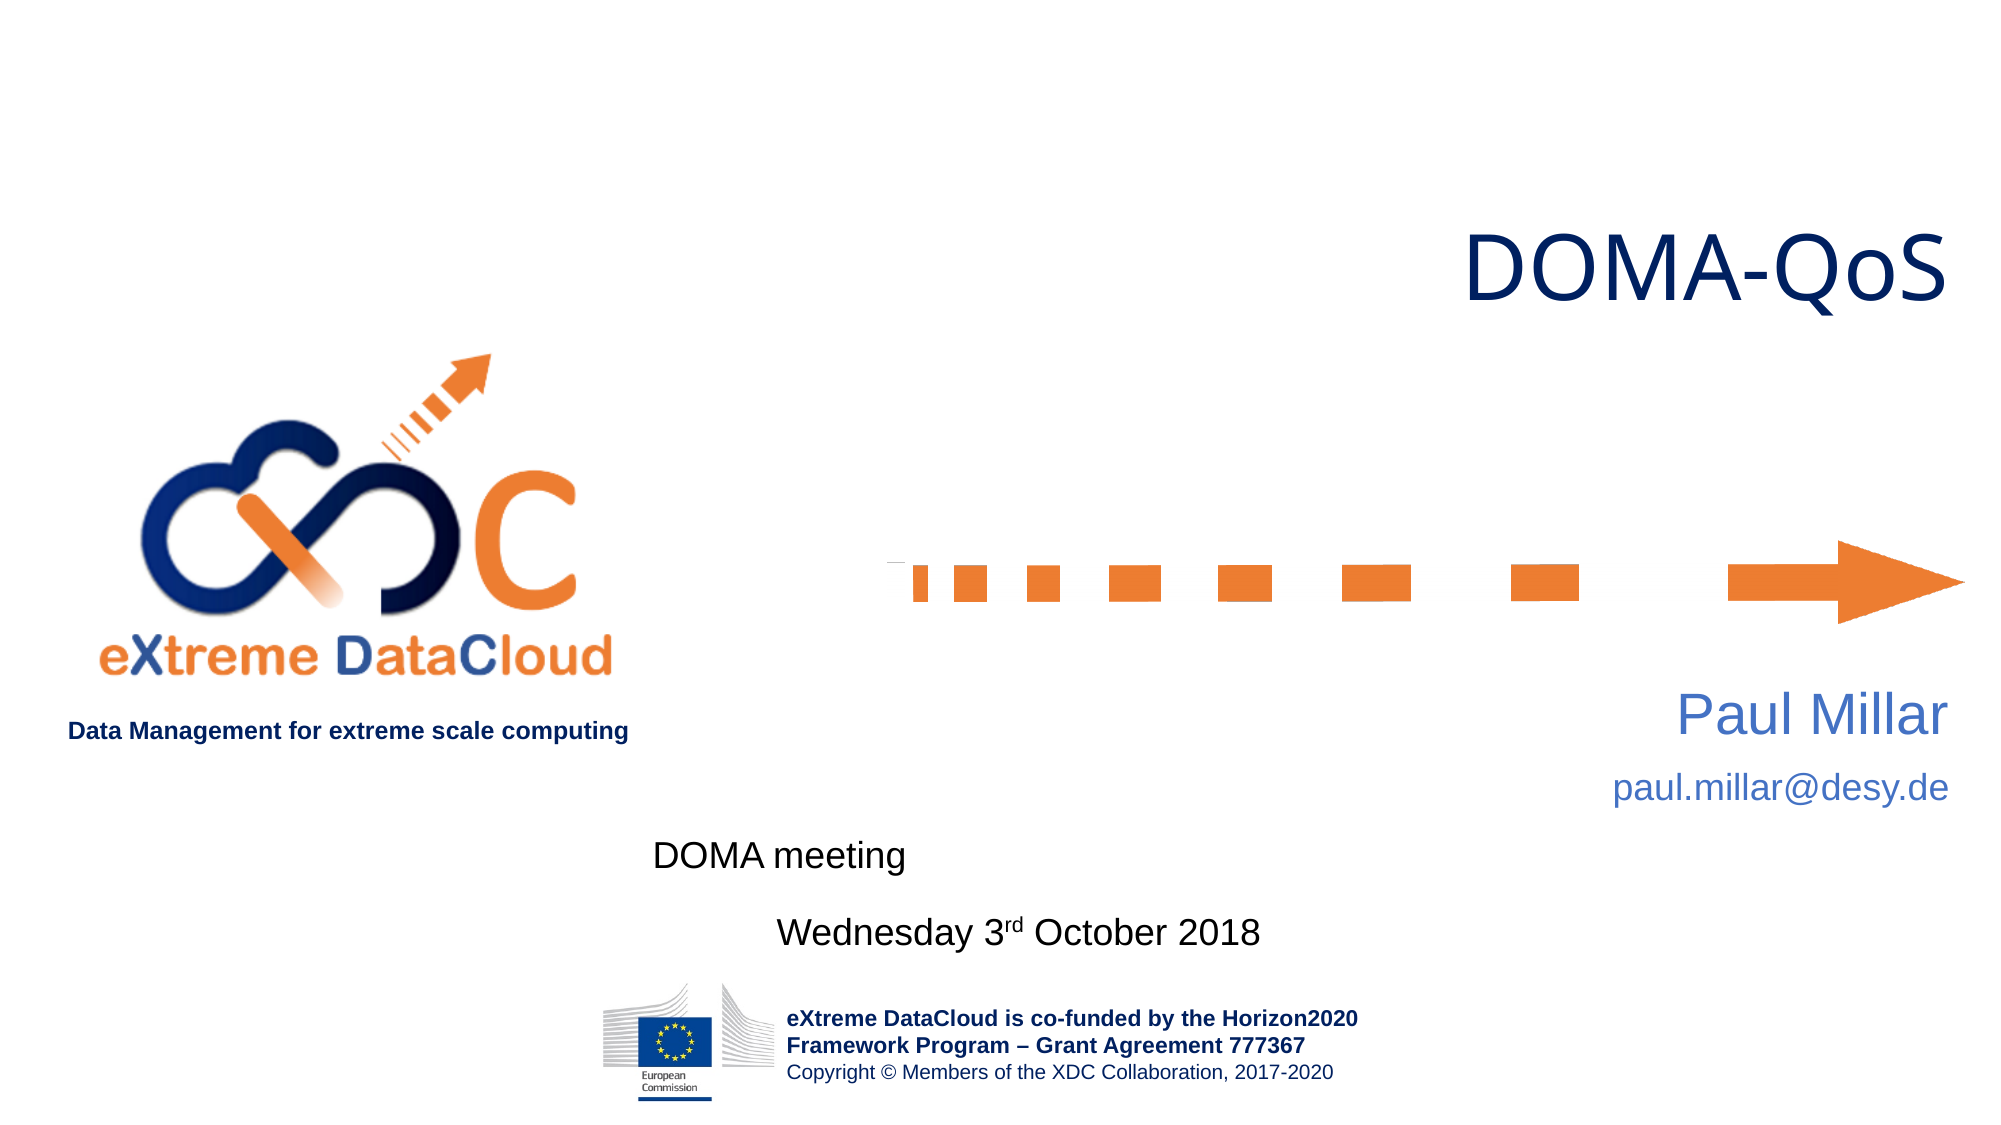

# DOMA-QoS
Paul Millar
paul.millar@desy.de
DOMA meeting
Wednesday 3rd October 2018